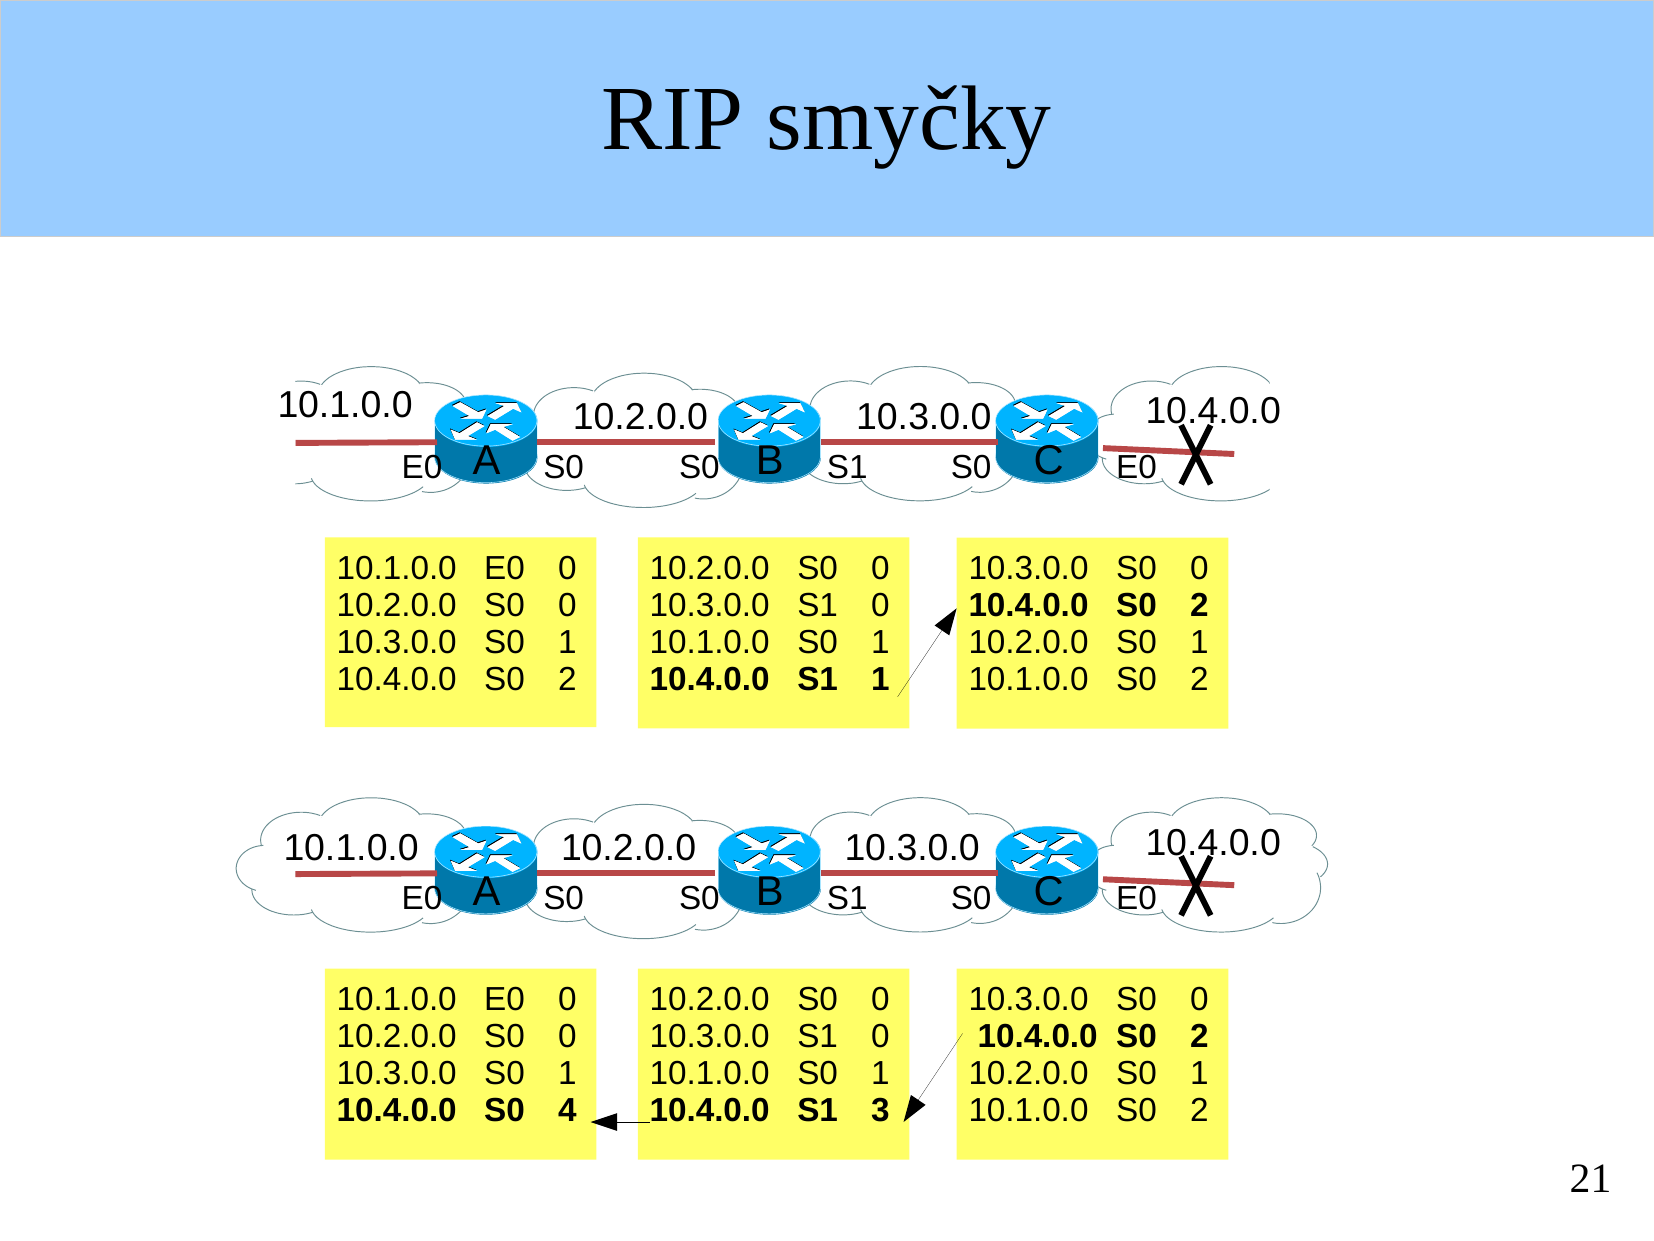

# RIP smyčky
10.1.0.0
10.4.0.0
10.2.0.0
10.3.0.0
A
B
C
E0
S0
S0
S1
S0
E0
10.1.0.0 	E0	0
10.2.0.0	S0	0
10.3.0.0	S0	1
10.4.0.0	S0	2
10.2.0.0 	S0	0
10.3.0.0	S1	0
10.1.0.0	S0	1
10.4.0.0	S1	1
10.3.0.0 	S0	0
10.4.0.0	S0	2
10.2.0.0	S0	1
10.1.0.0	S0	2
10.4.0.0
10.1.0.0
10.2.0.0
10.3.0.0
A
B
C
E0
S0
S0
S1
S0
E0
10.1.0.0 	E0	0
10.2.0.0	S0	0
10.3.0.0	S0	1
10.4.0.0	S0	4
10.2.0.0 	S0	0
10.3.0.0	S1	0
10.1.0.0	S0	1
10.4.0.0	S1	3
10.3.0.0 	S0	0
 10.4.0.0	S0	2
10.2.0.0	S0	1
10.1.0.0	S0	2